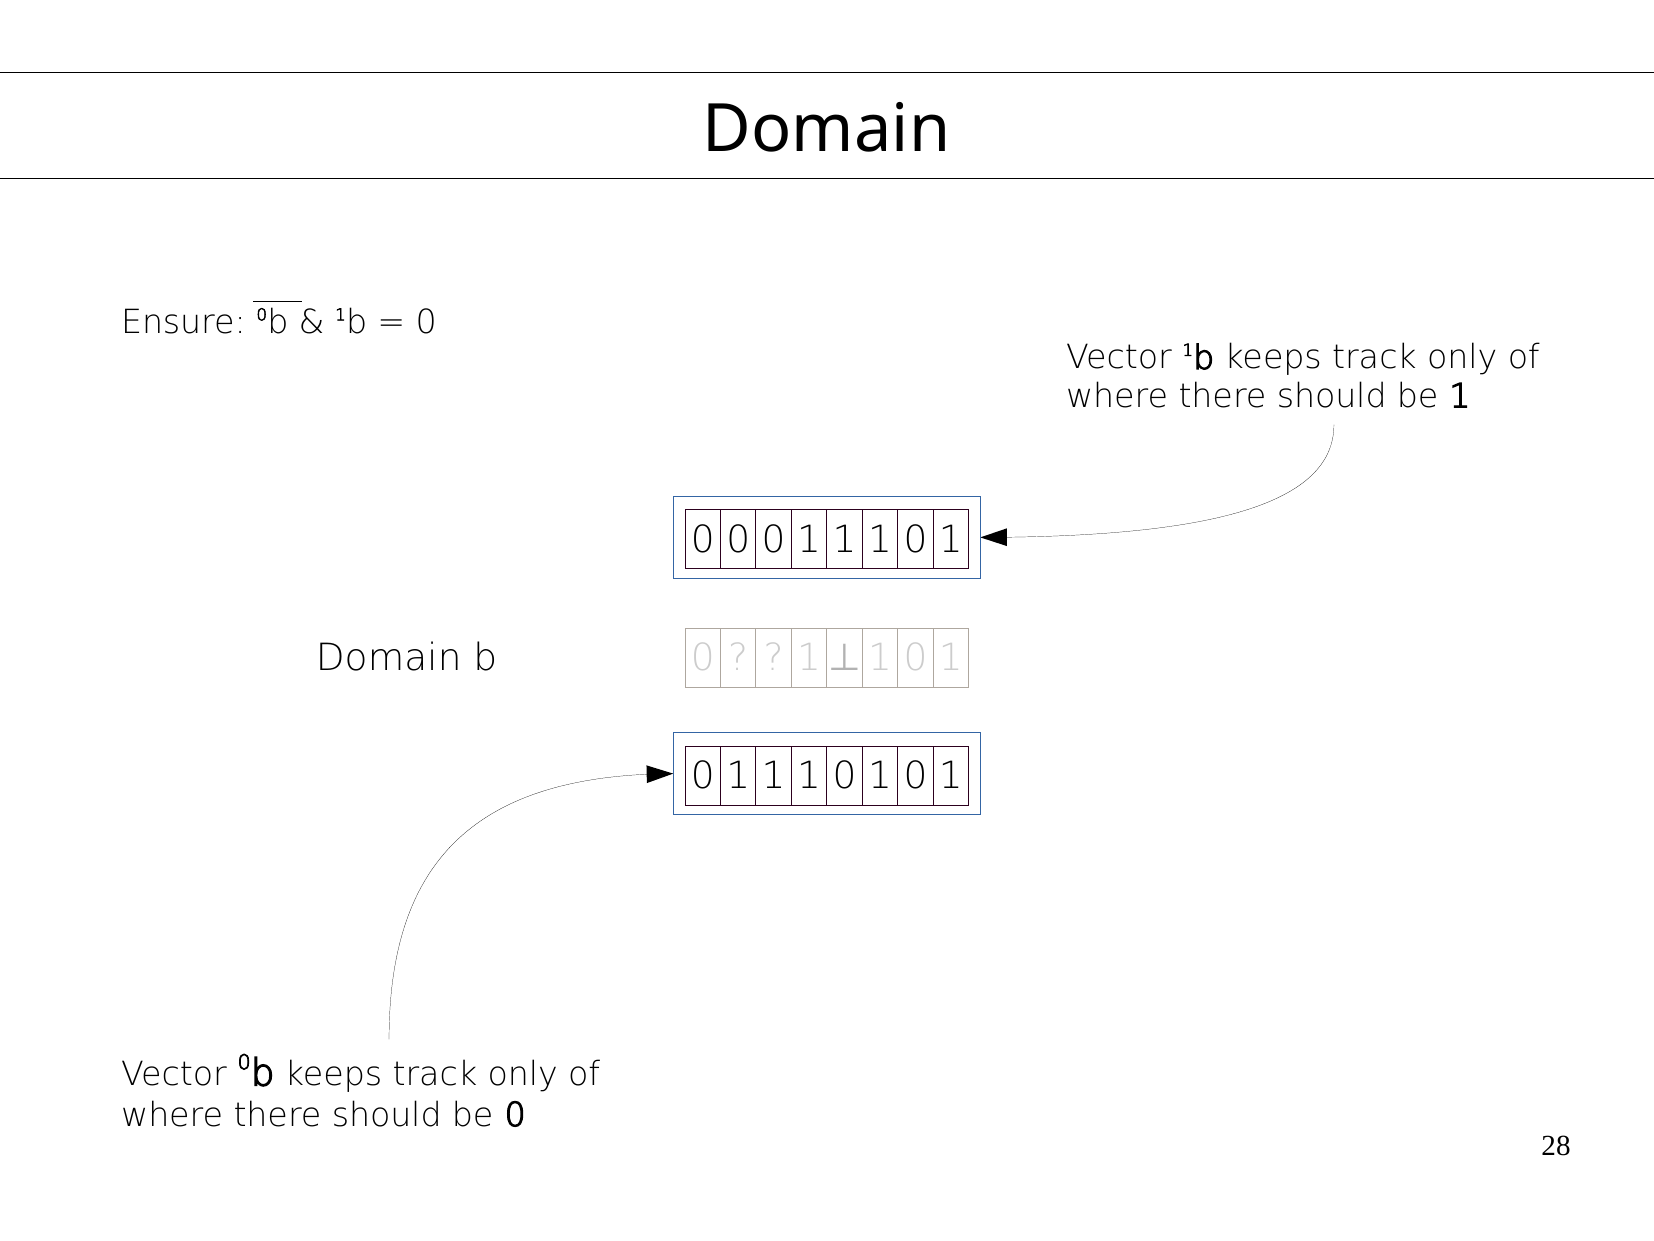

And so to test for conflicts, we check that at all times :
Domain
Ensure: 0b & 1b = 0
Vector 1b keeps track only of where there should be 1
0
0
0
1
1
1
0
1
0
?
?
1
⊥
1
0
1
Domain b
0
1
1
1
0
1
0
1
Vector 0b keeps track only of where there should be 0
28